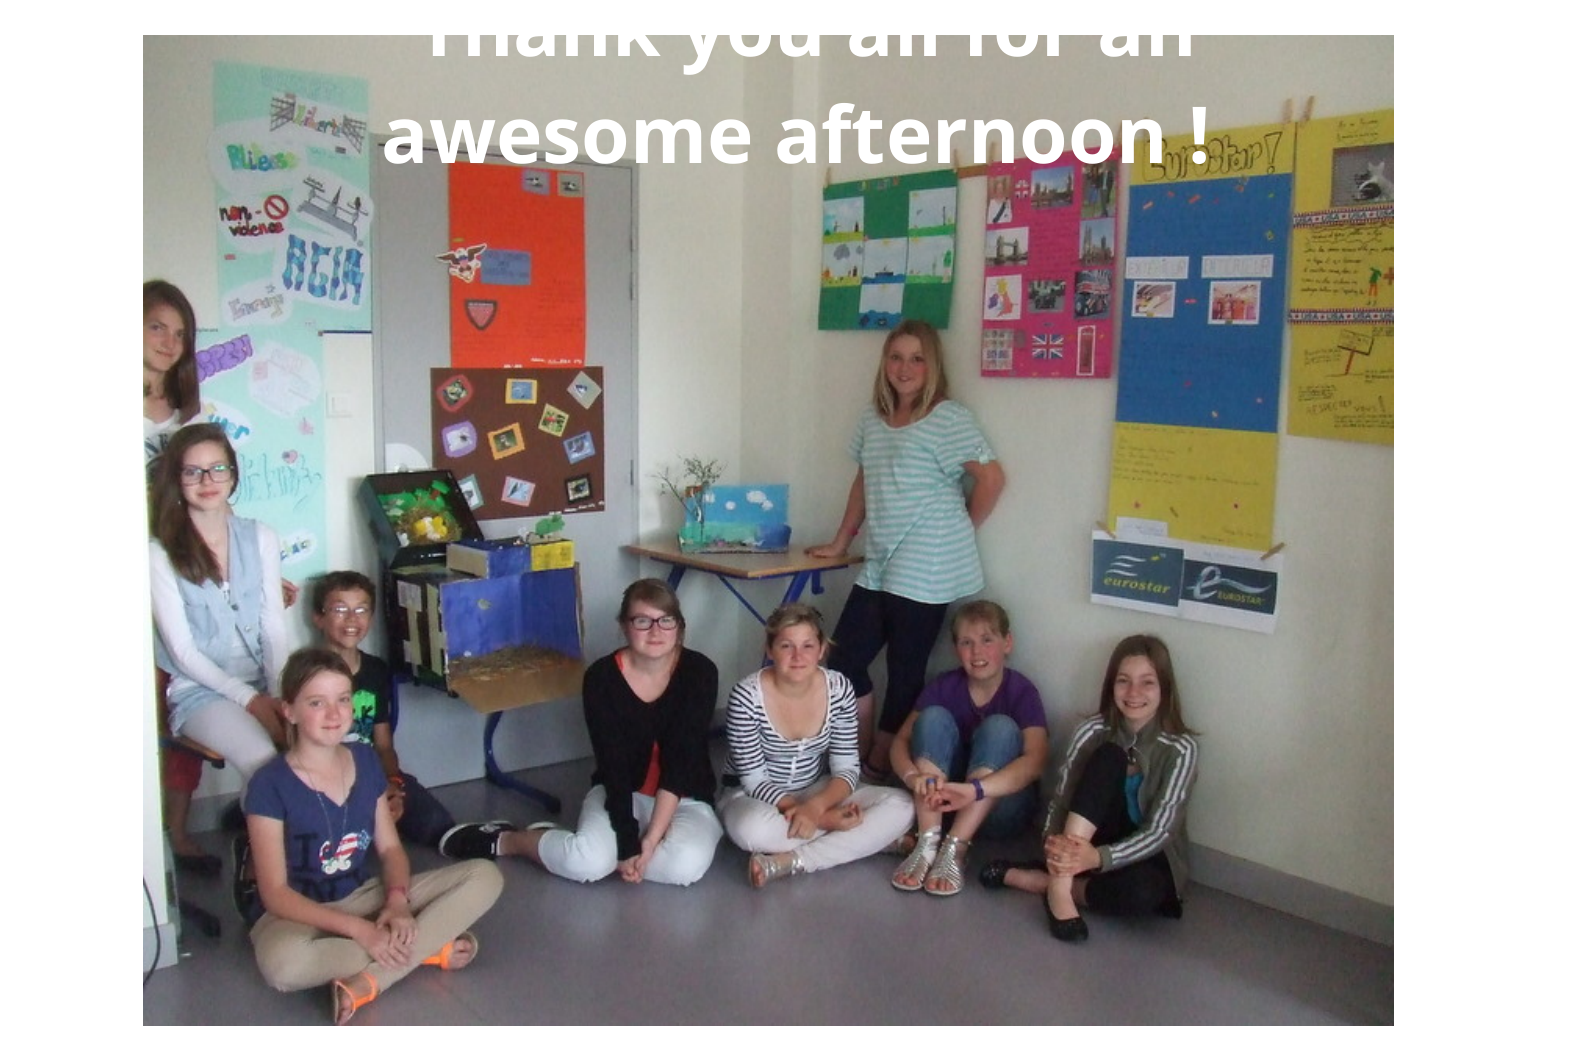

#
 Thank you all for an awesome afternoon !